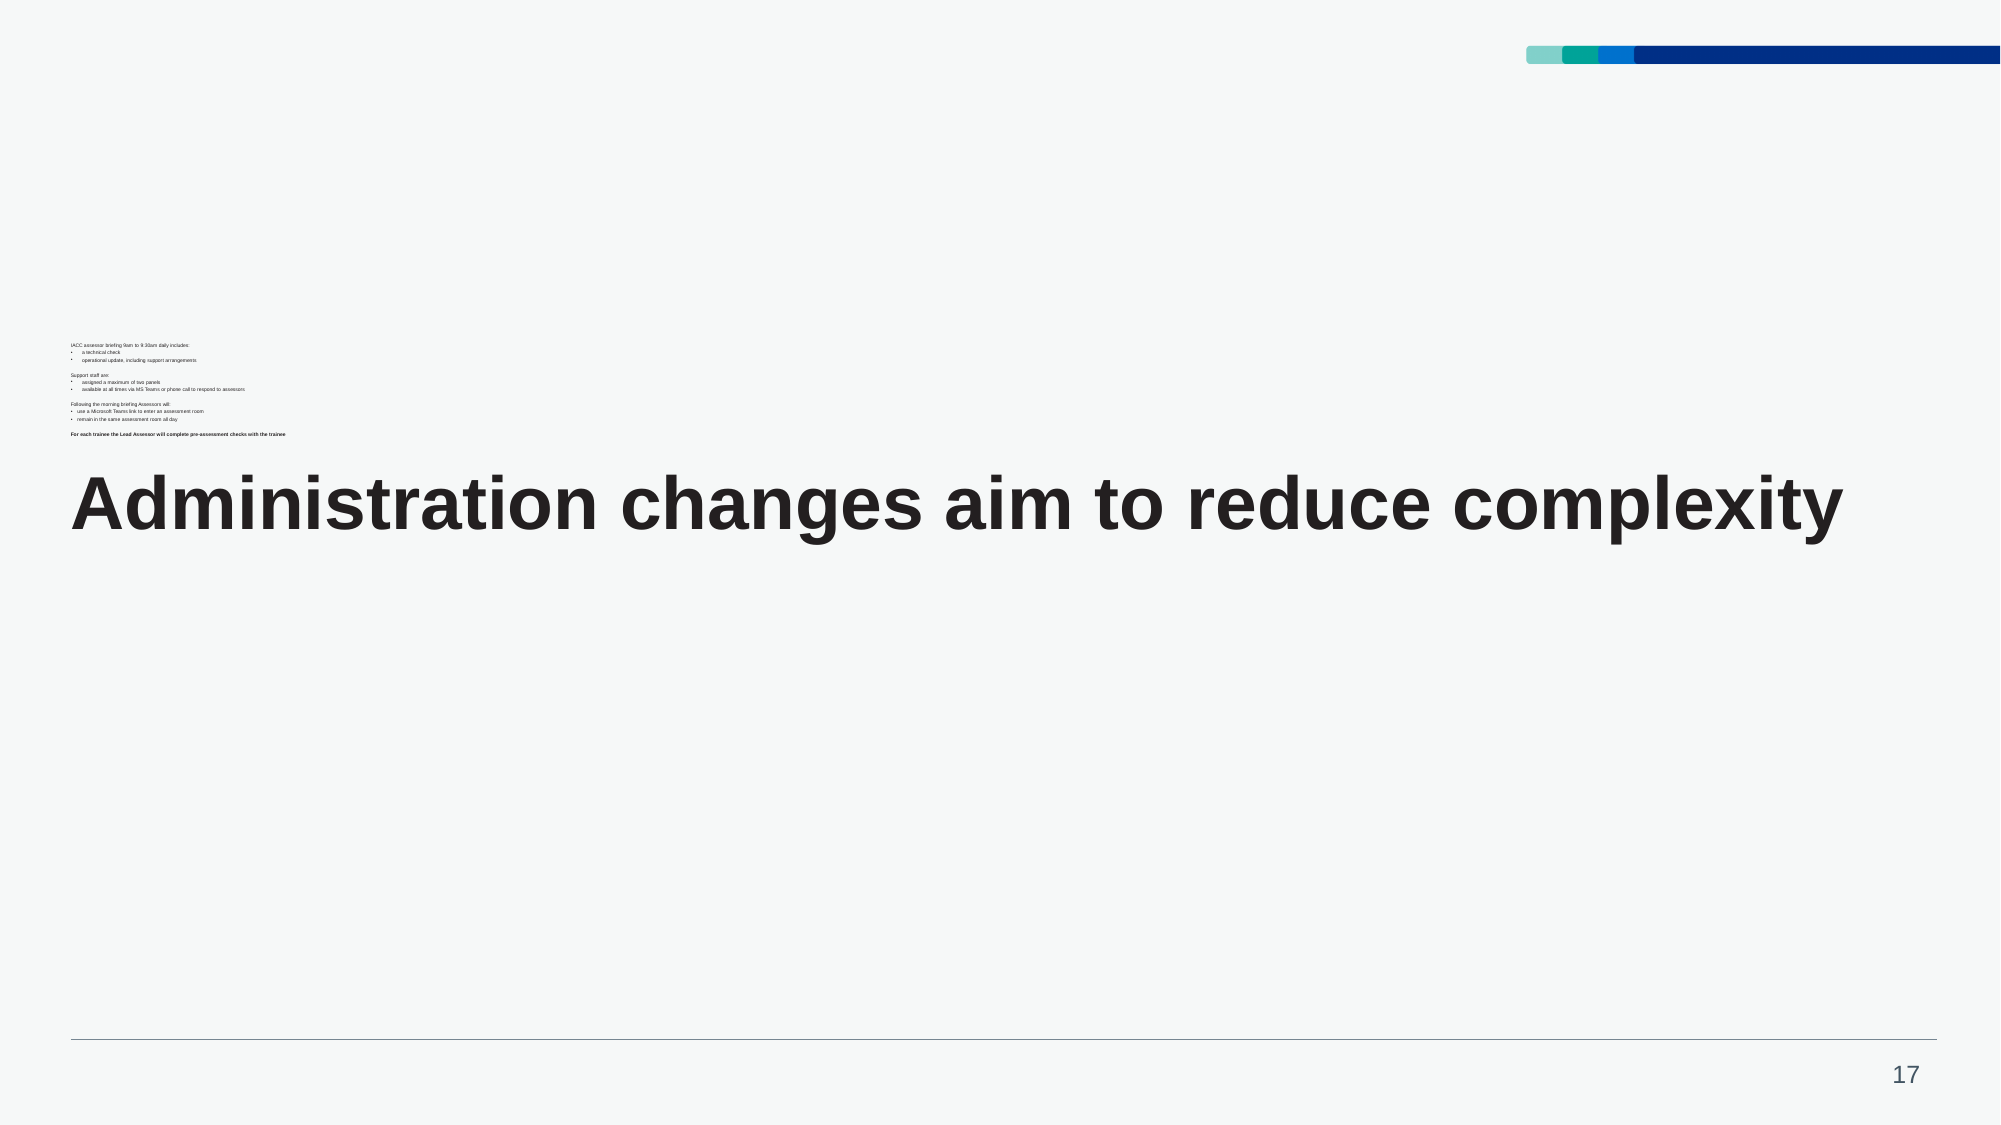

# IACC assessor briefing 9am to 9:30am daily includes:
a technical check
operational update, including support arrangements
Support staff are:
assigned a maximum of two panels
available at all times via MS Teams or phone call to respond to assessors
Following the morning briefing Assessors will:
use a Microsoft Teams link to enter an assessment room
remain in the same assessment room all day
For each trainee the Lead Assessor will complete pre-assessment checks with the trainee
Administration changes aim to reduce complexity